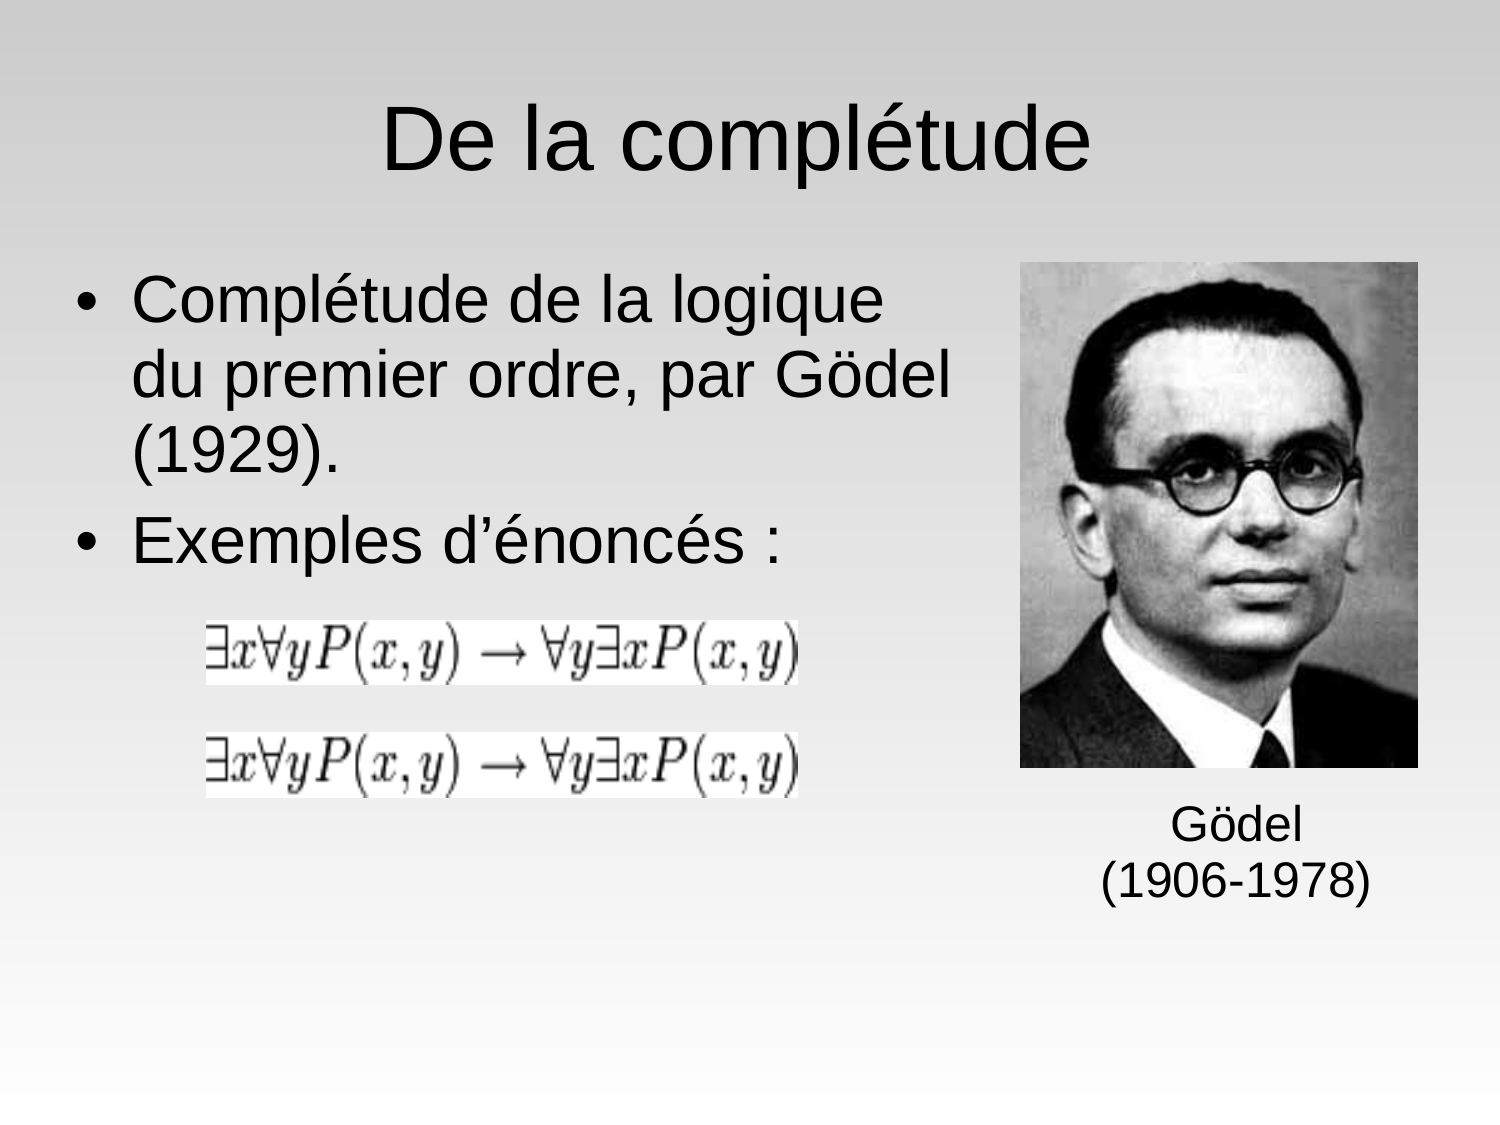

# De la complétude
Complétude de la logique du premier ordre, par Gödel (1929).
Exemples d’énoncés :
Gödel
(1906-1978)